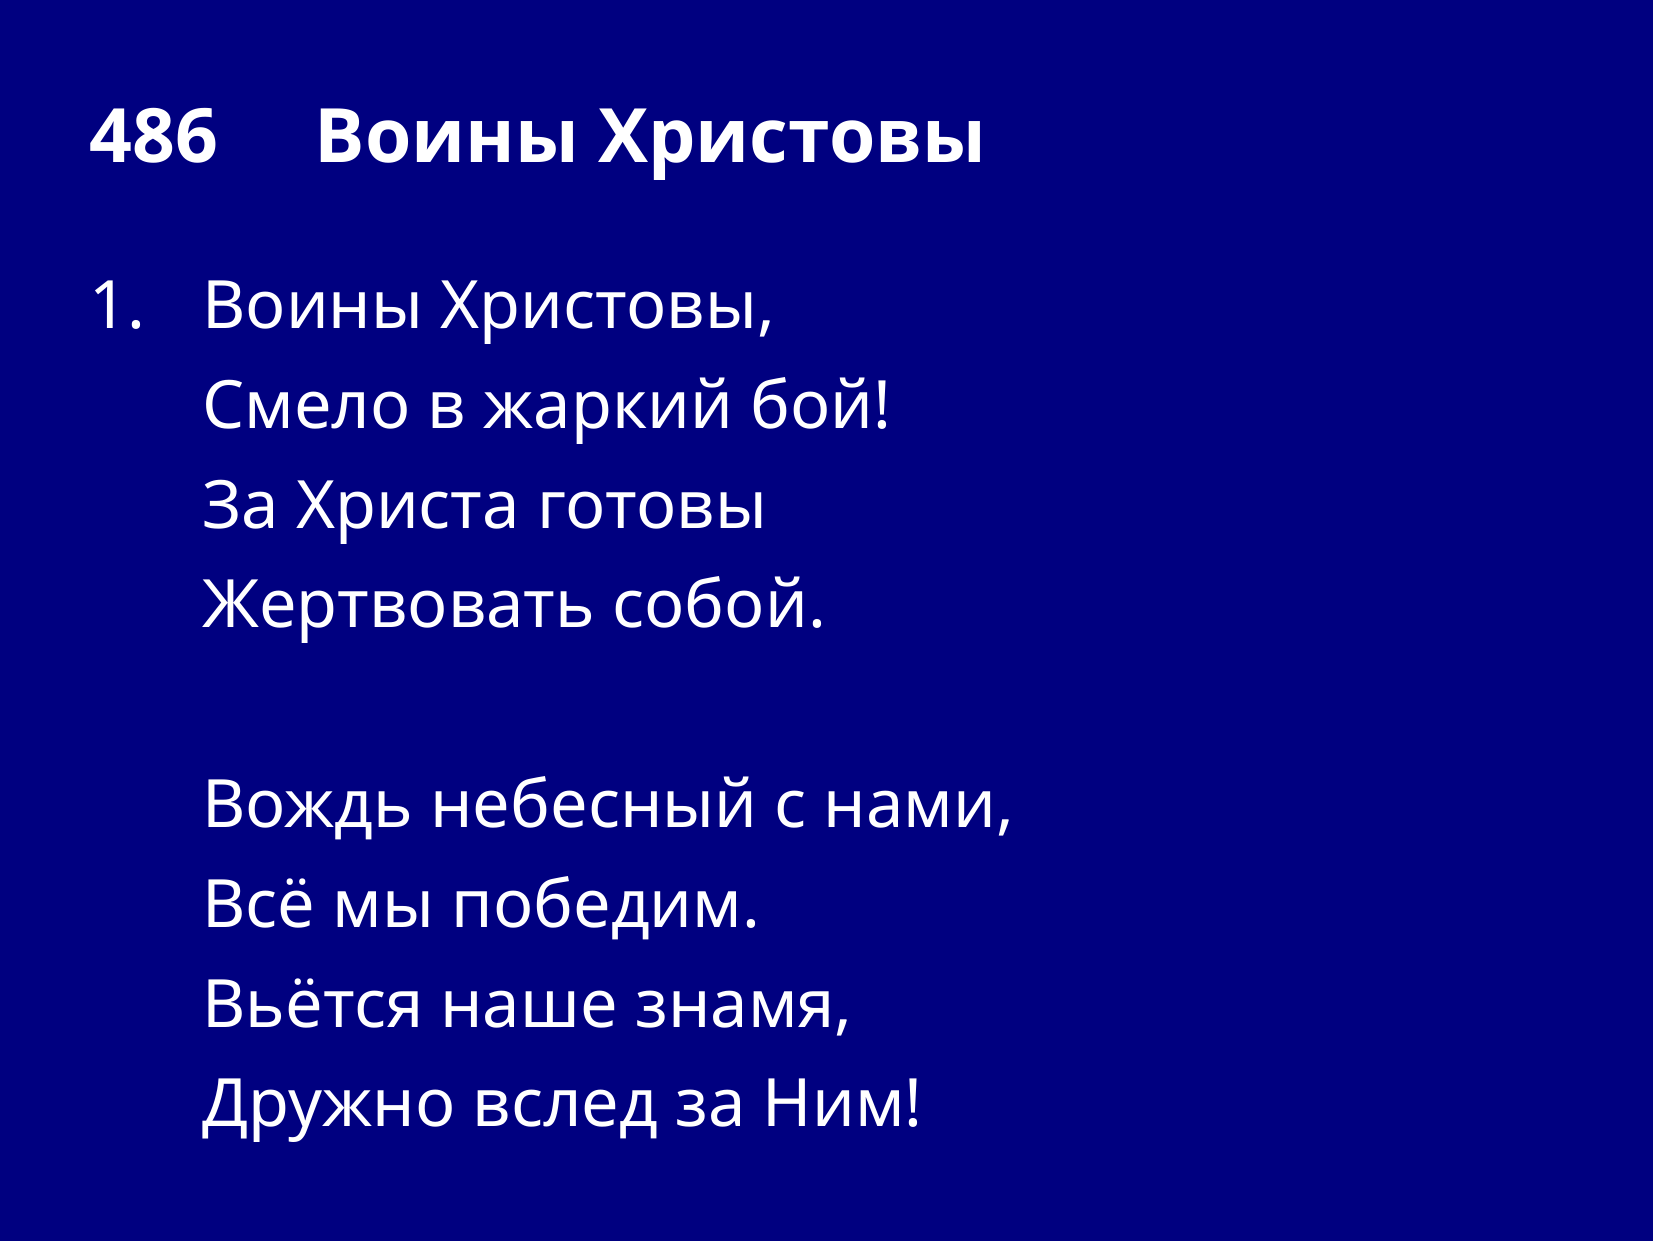

486	Воины Христовы
1.	Воины Христовы,
	Смело в жаркий бой!
	За Христа готовы
	Жертвовать собой.
	Вождь небесный с нами,
	Всё мы победим.
	Вьётся наше знамя,
	Дружно вслед за Ним!